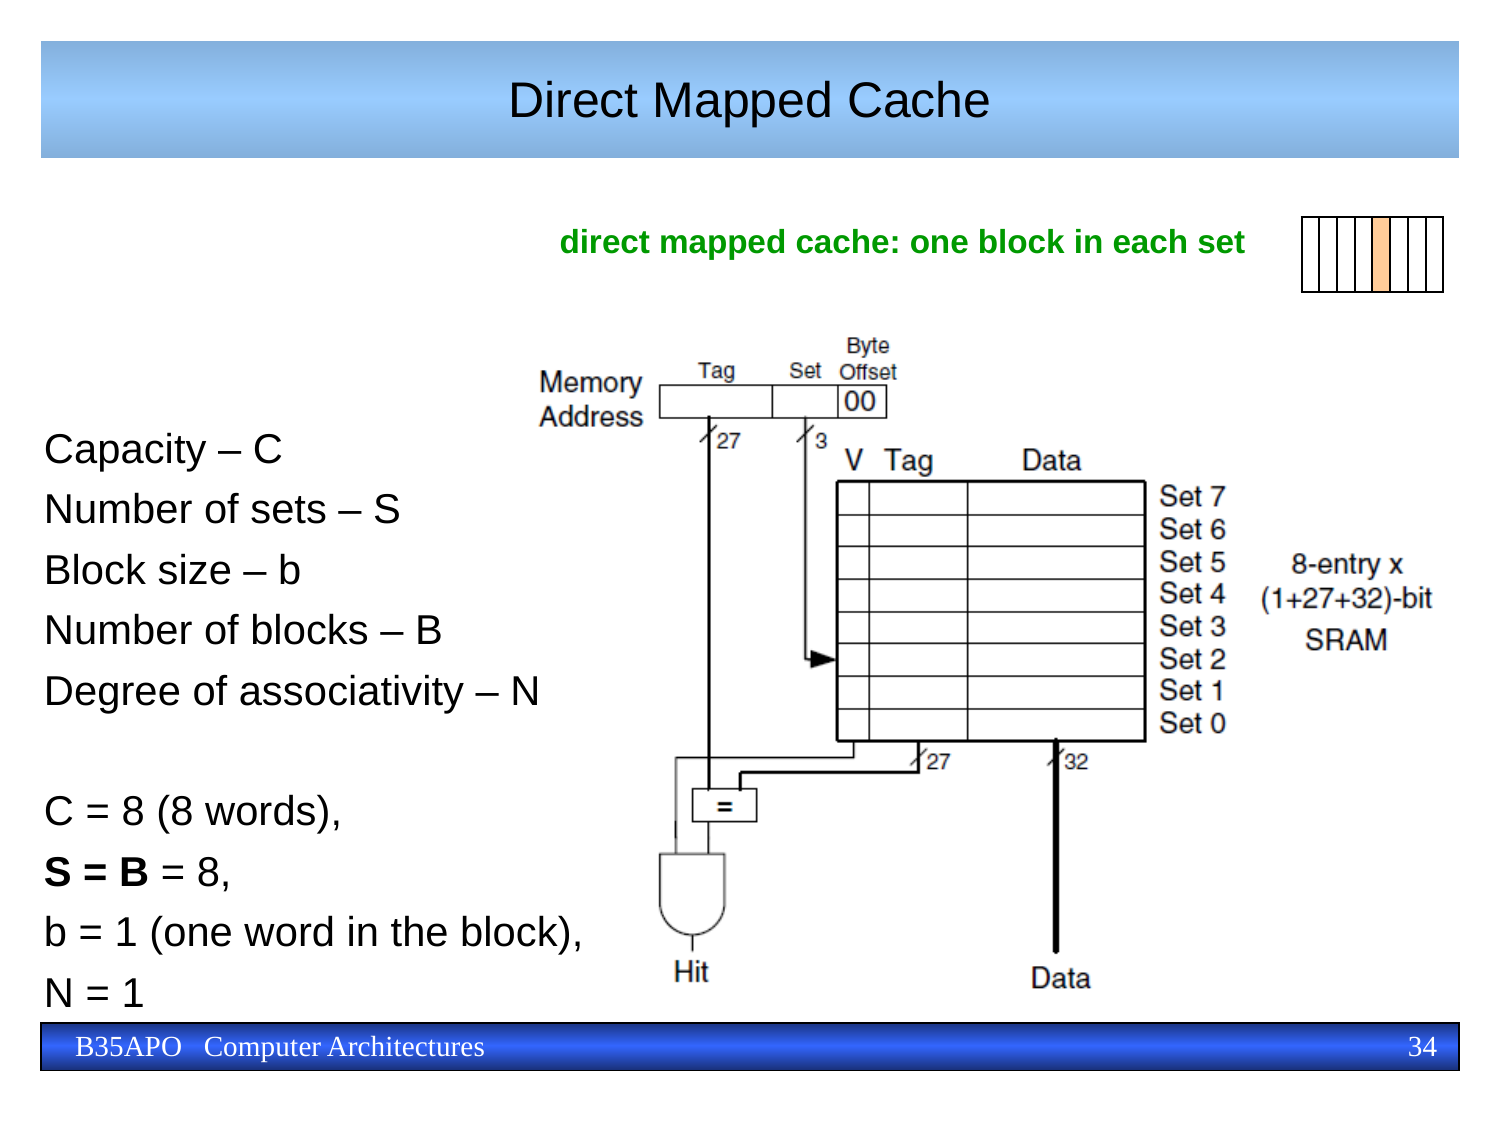

# Direct Mapped Cache
| | | | | | | | |
| --- | --- | --- | --- | --- | --- | --- | --- |
| | | | | | | | |
| | | | | | | | |
direct mapped cache: one block in each set
Capacity – C
Number of sets – S
Block size – b
Number of blocks – B
Degree of associativity – N
C = 8 (8 words),
S = B = 8,
b = 1 (one word in the block),
N = 1
B35APO Computer Architectures
34